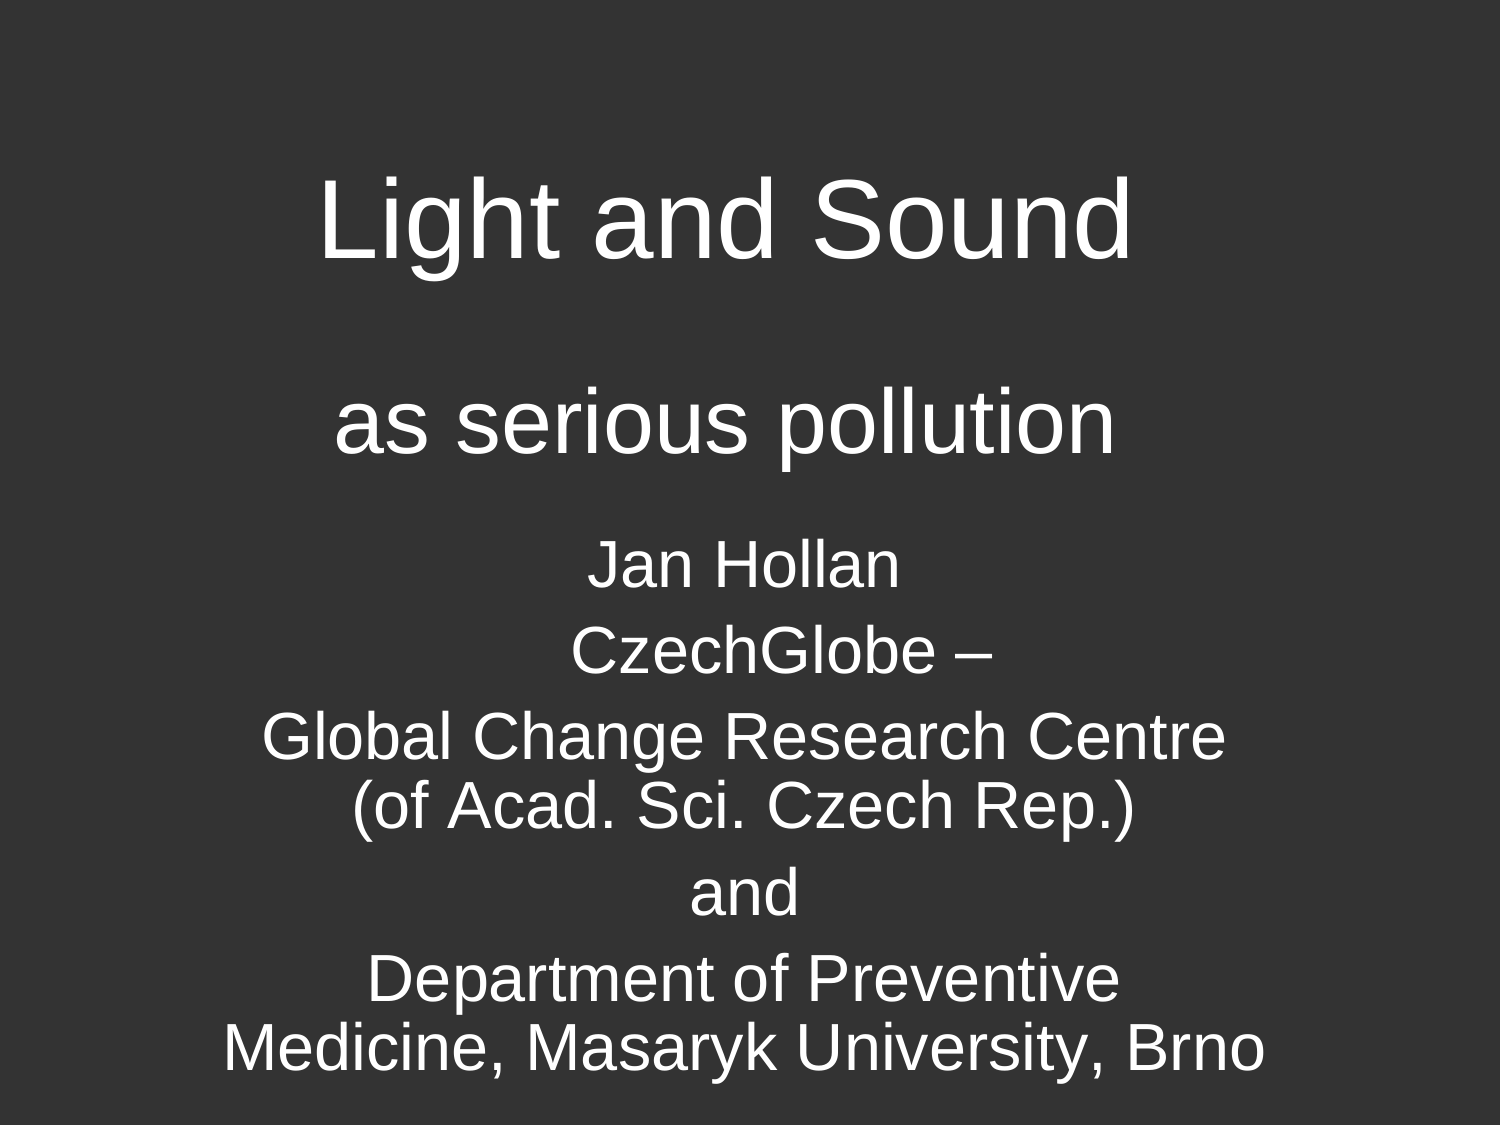

# Light and Sound as serious pollution
Jan Hollan
 CzechGlobe –
Global Change Research Centre (of Acad. Sci. Czech Rep.)
and
Department of Preventive Medicine, Masaryk University, Brno